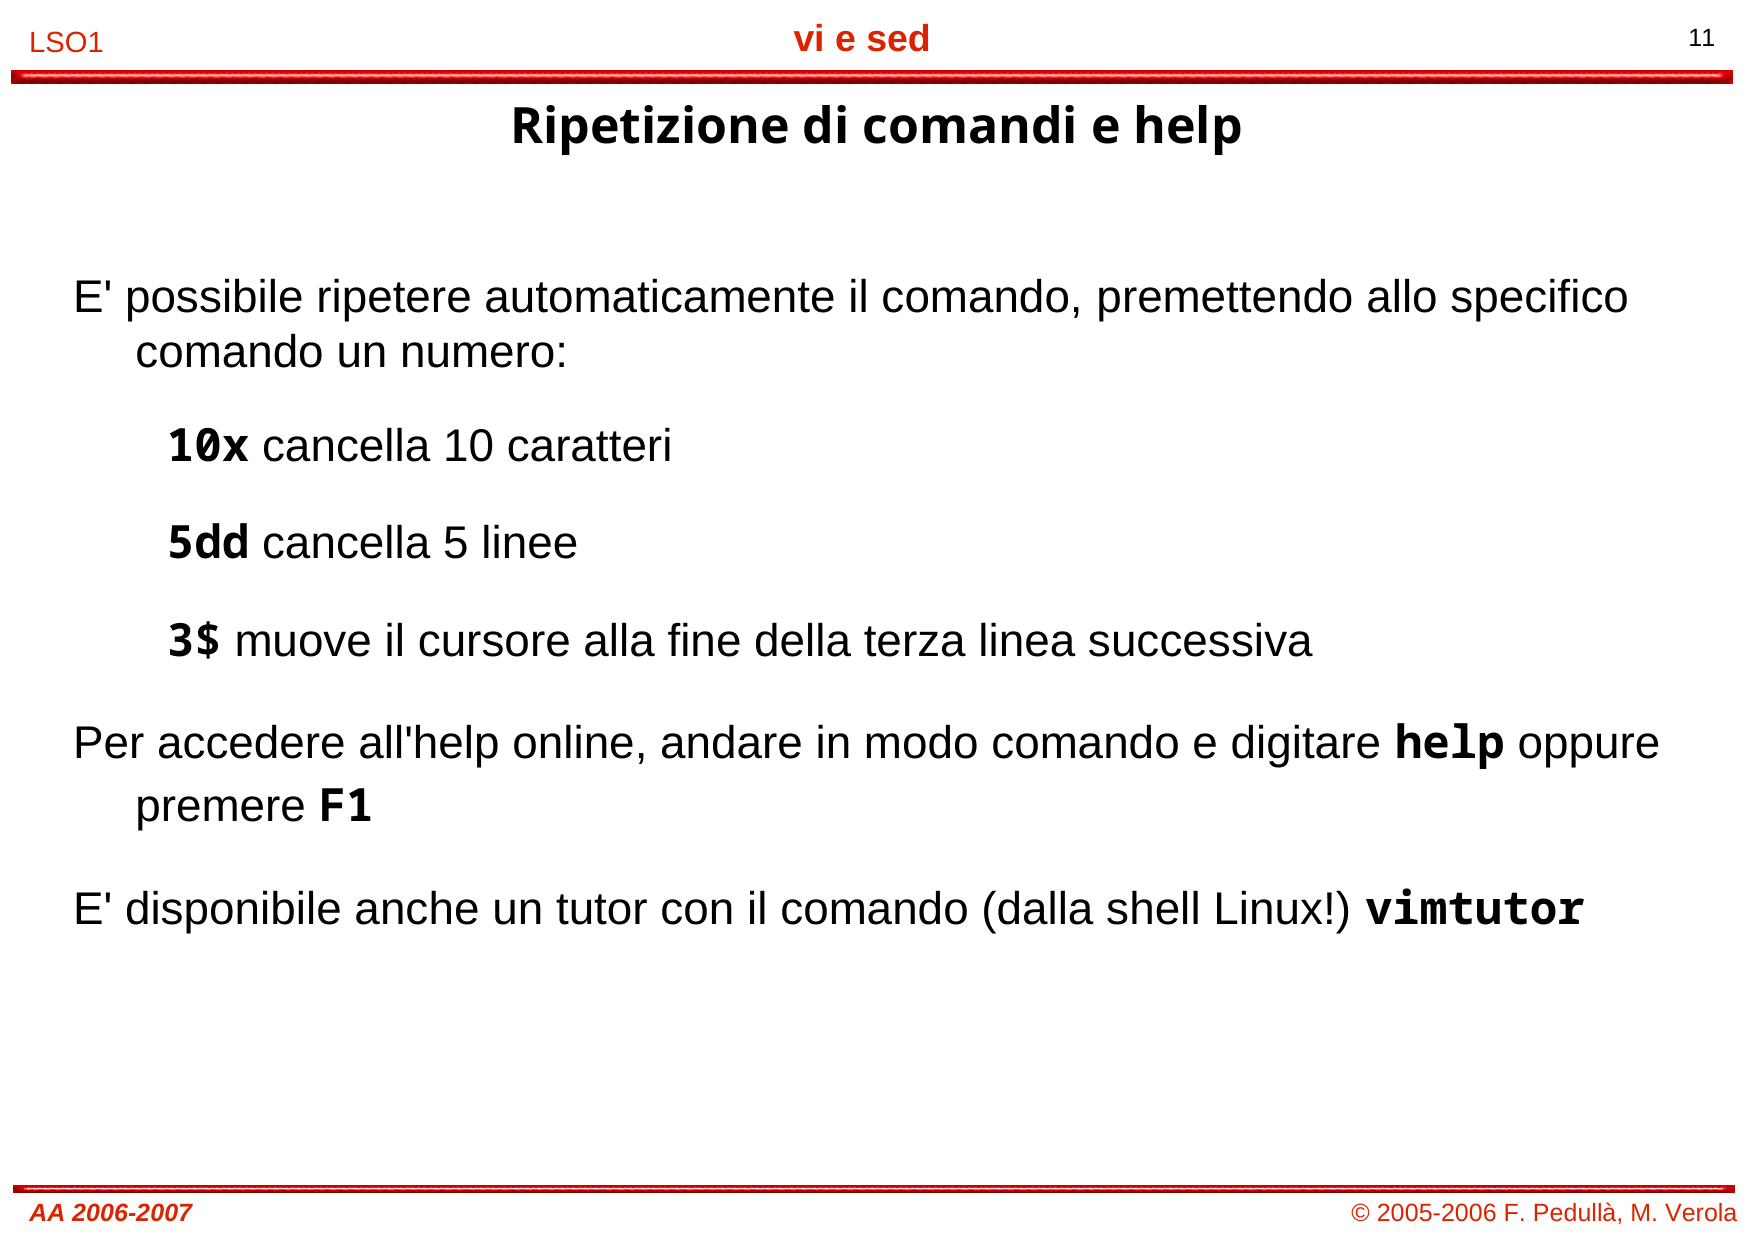

# Ripetizione di comandi e help
E' possibile ripetere automaticamente il comando, premettendo allo specifico comando un numero:
10x cancella 10 caratteri
5dd cancella 5 linee
3$ muove il cursore alla fine della terza linea successiva
Per accedere all'help online, andare in modo comando e digitare help oppure premere F1
E' disponibile anche un tutor con il comando (dalla shell Linux!) vimtutor